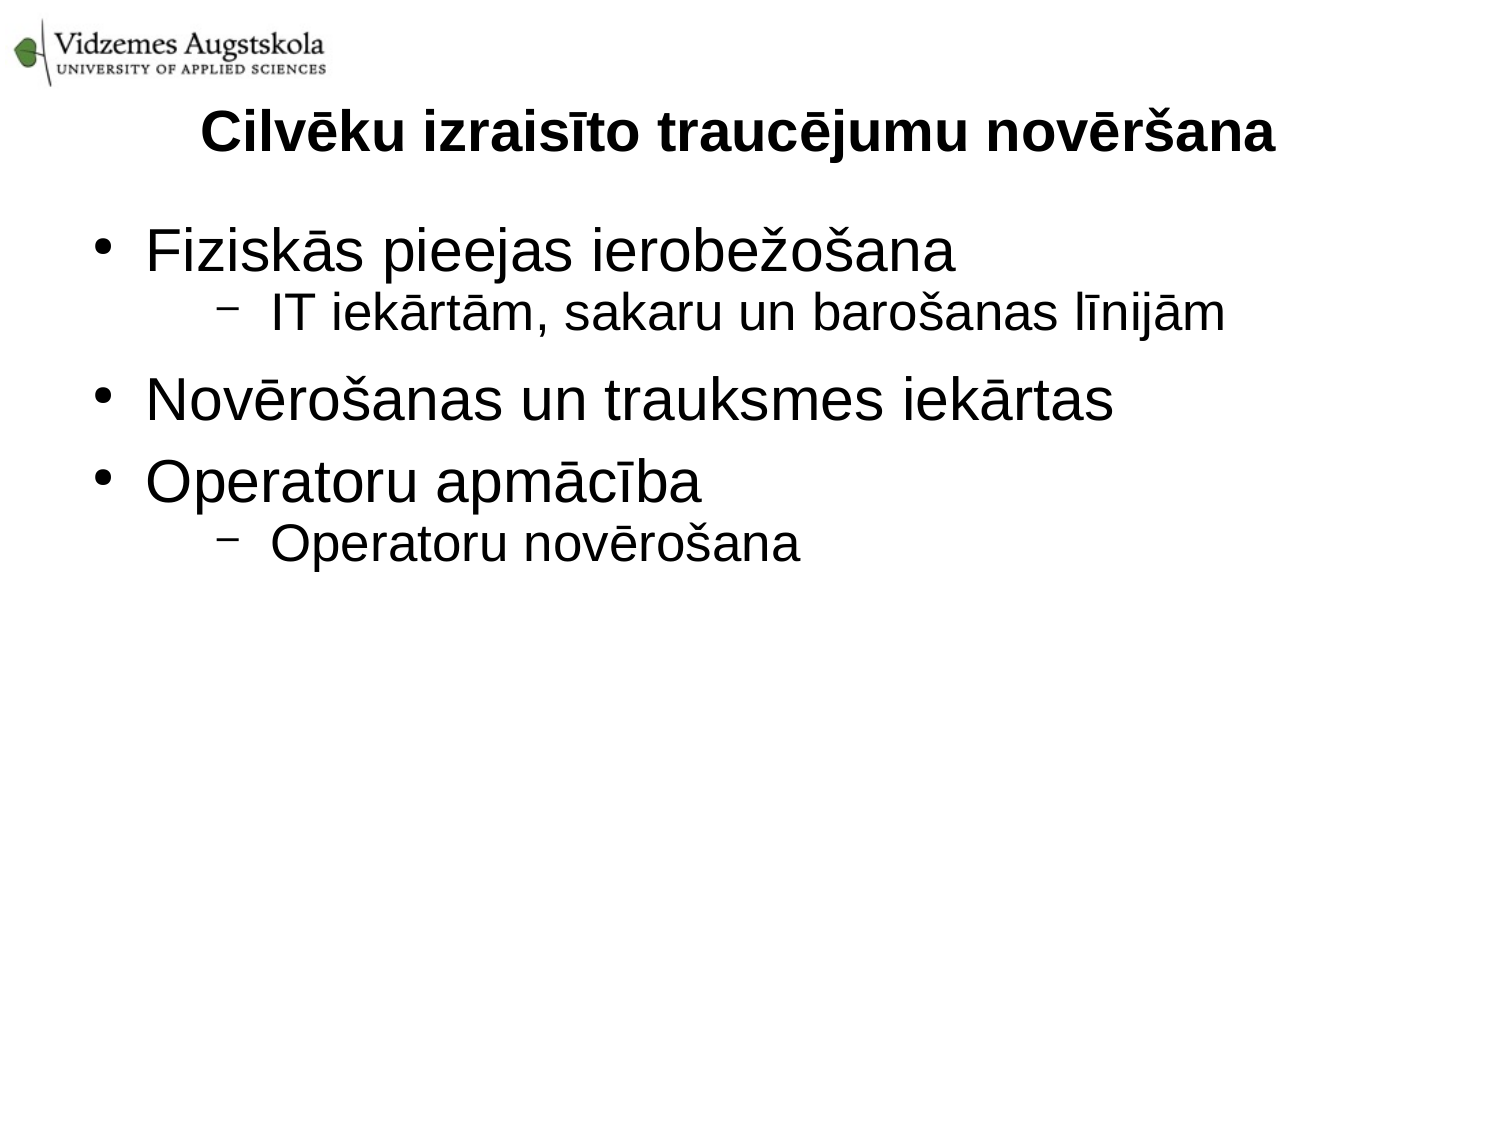

# Cilvēku izraisīto traucējumu novēršana
Fiziskās pieejas ierobežošana
IT iekārtām, sakaru un barošanas līnijām
Novērošanas un trauksmes iekārtas
Operatoru apmācība
Operatoru novērošana